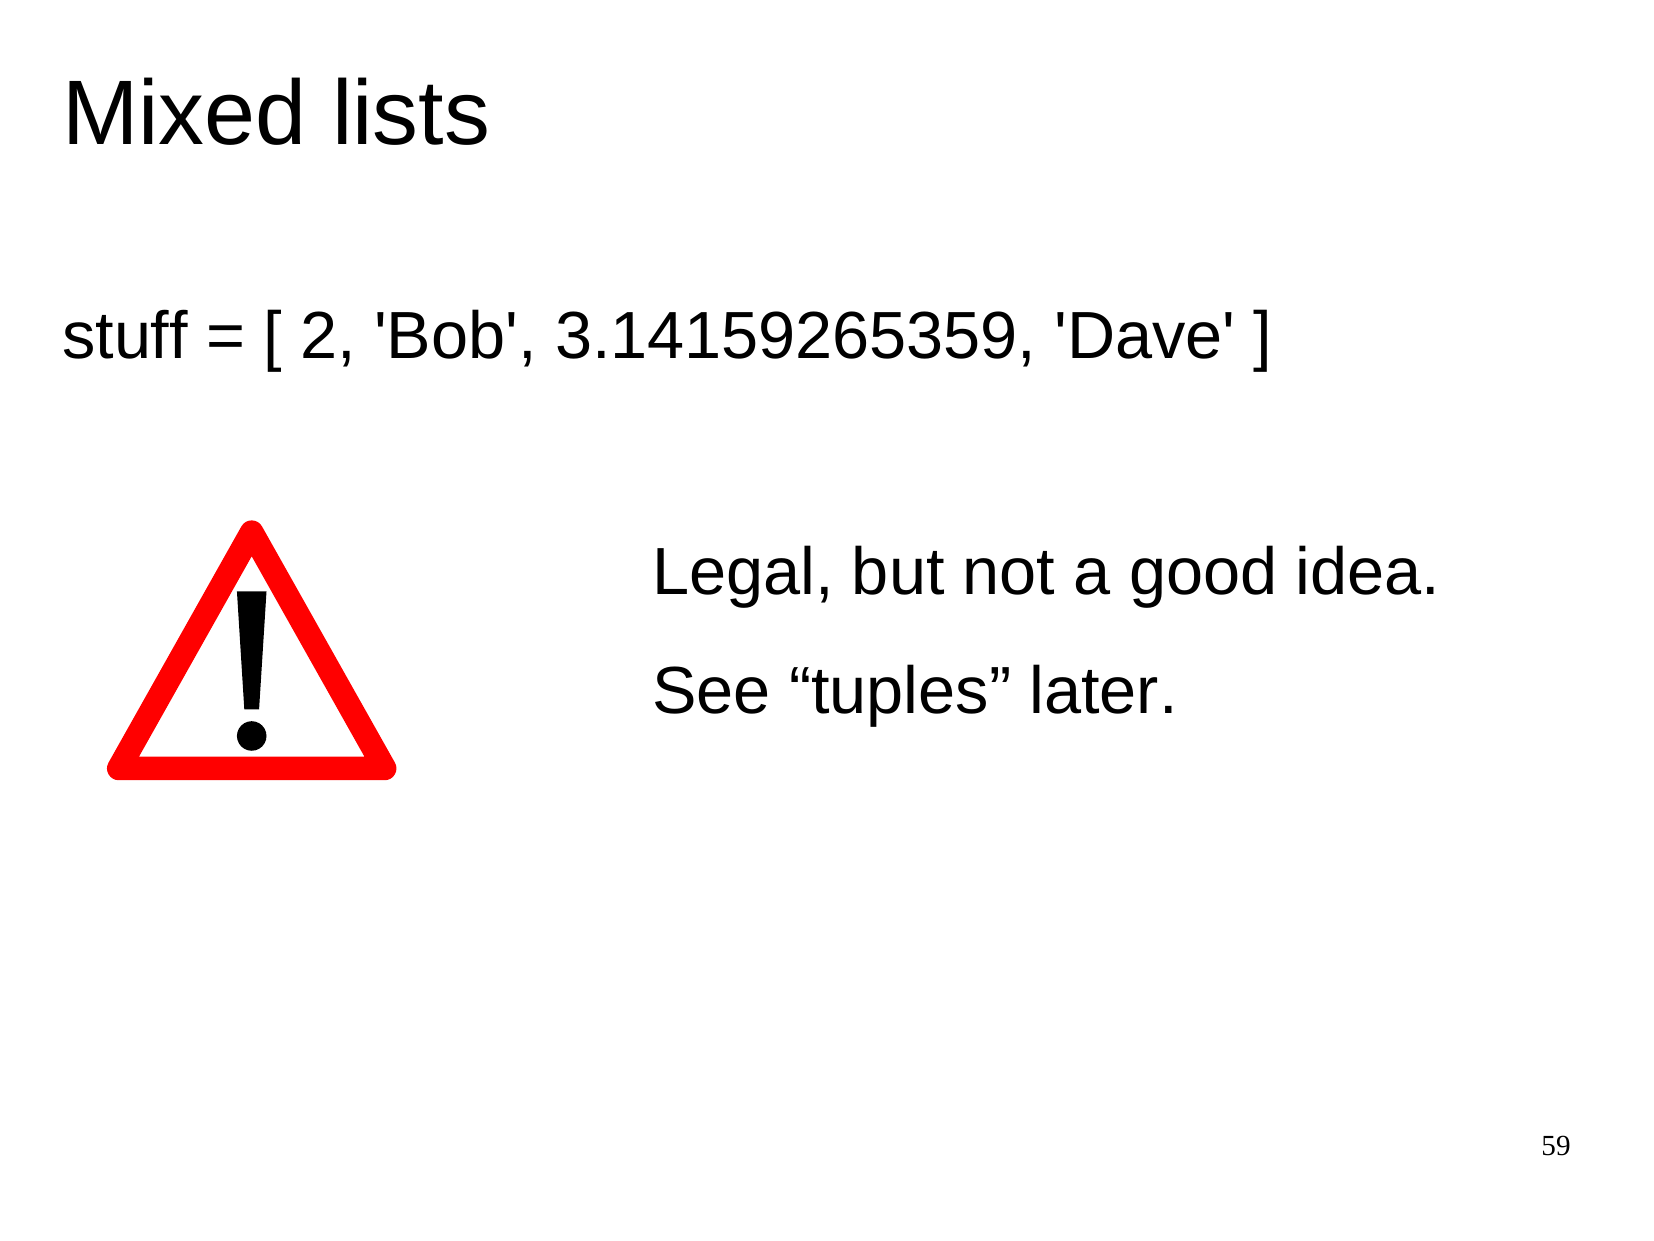

Mixed lists
stuff = [ 2, 'Bob', 3.14159265359, 'Dave' ]
Legal, but not a good idea.
See “tuples” later.
59